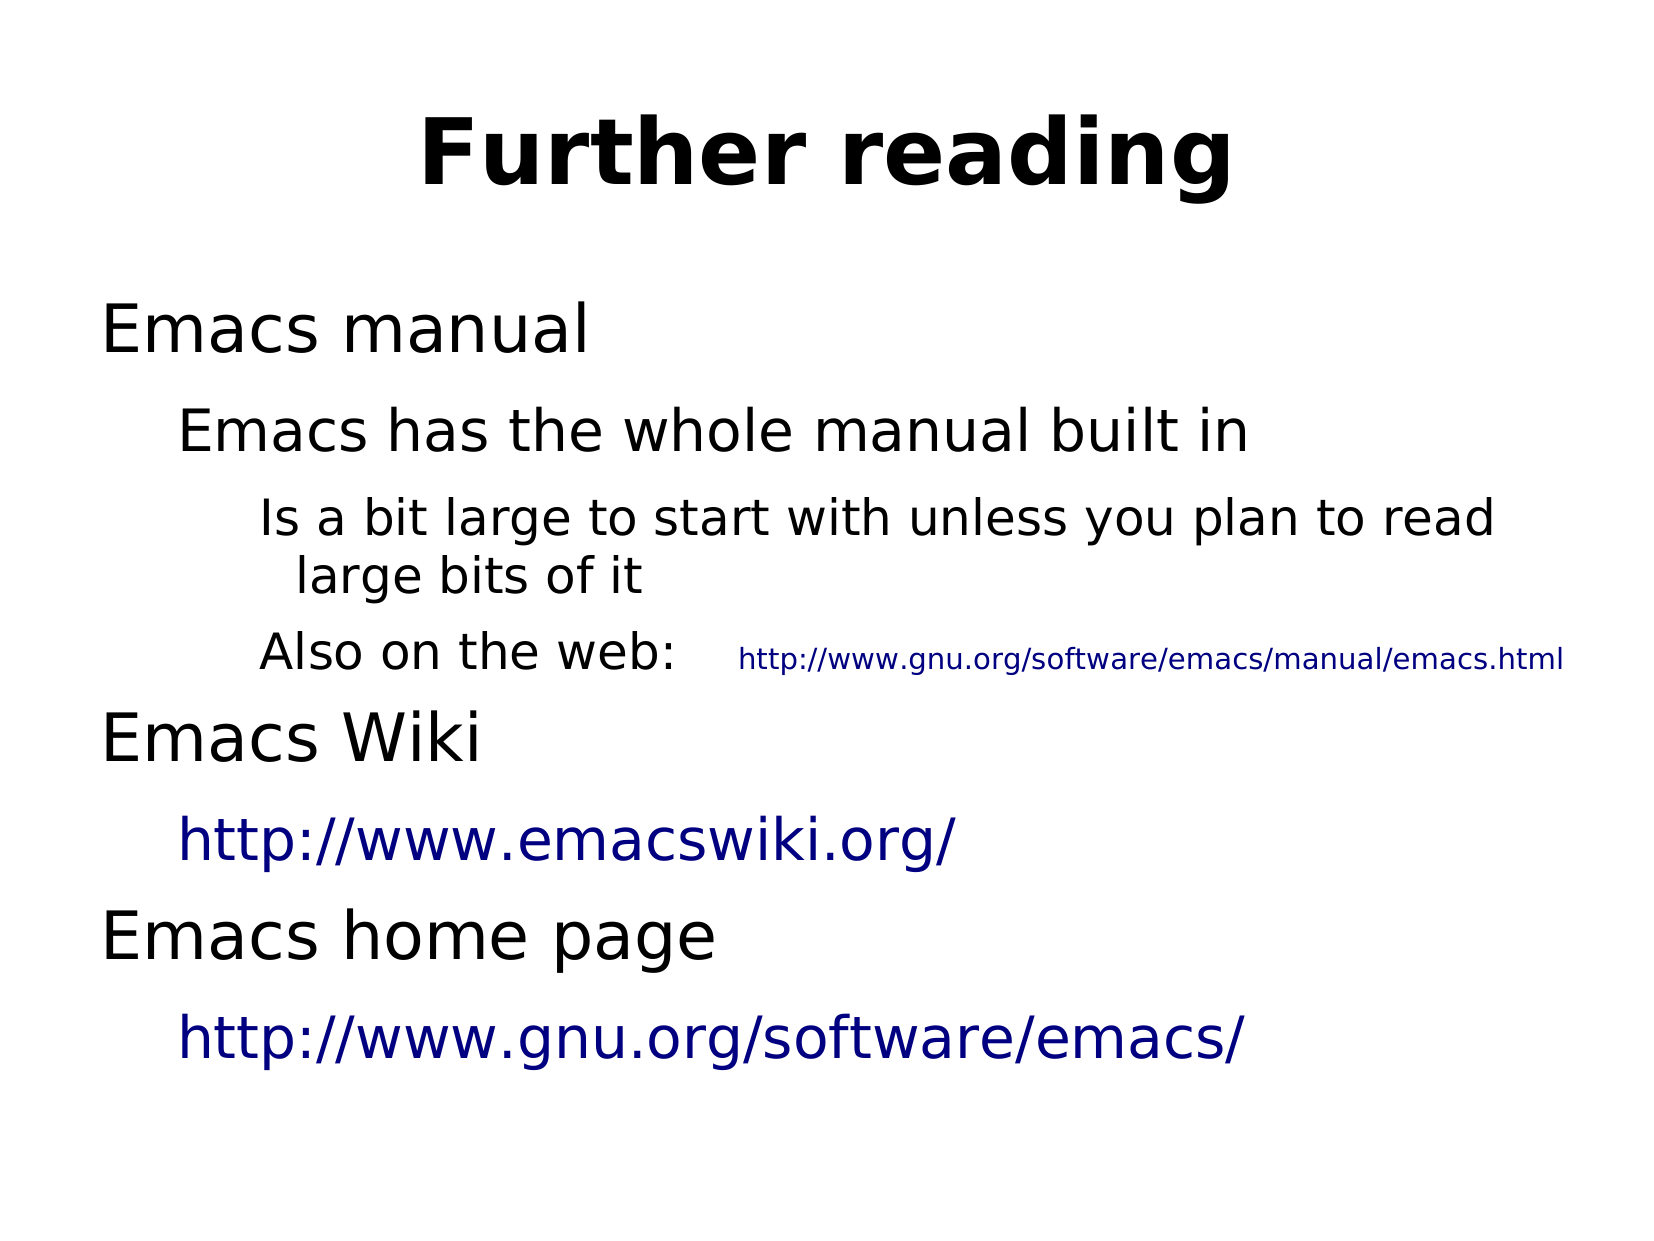

# Further reading
Emacs manual
Emacs has the whole manual built in
Is a bit large to start with unless you plan to read large bits of it
Also on the web:	http://www.gnu.org/software/emacs/manual/emacs.html
Emacs Wiki
http://www.emacswiki.org/
Emacs home page
http://www.gnu.org/software/emacs/